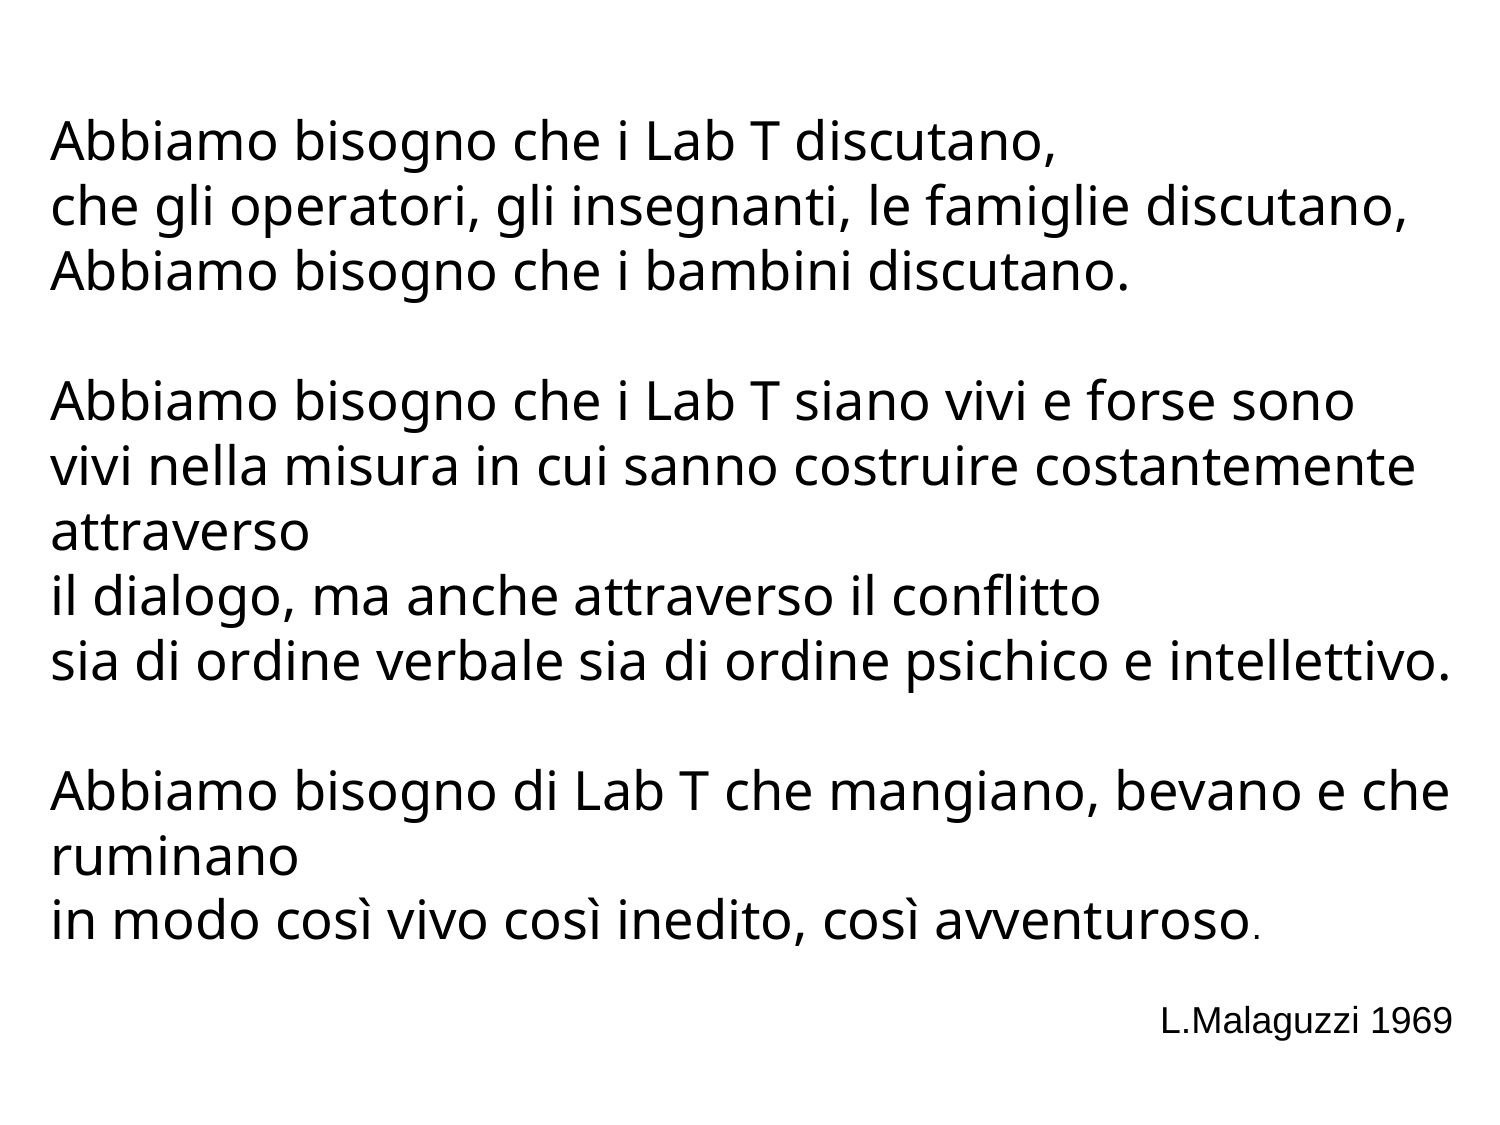

Abbiamo bisogno che i Lab T discutano,
che gli operatori, gli insegnanti, le famiglie discutano,
Abbiamo bisogno che i bambini discutano.
Abbiamo bisogno che i Lab T siano vivi e forse sono
vivi nella misura in cui sanno costruire costantemente attraverso
il dialogo, ma anche attraverso il conflitto
sia di ordine verbale sia di ordine psichico e intellettivo.
Abbiamo bisogno di Lab T che mangiano, bevano e che ruminano
in modo così vivo così inedito, così avventuroso.
L.Malaguzzi 1969